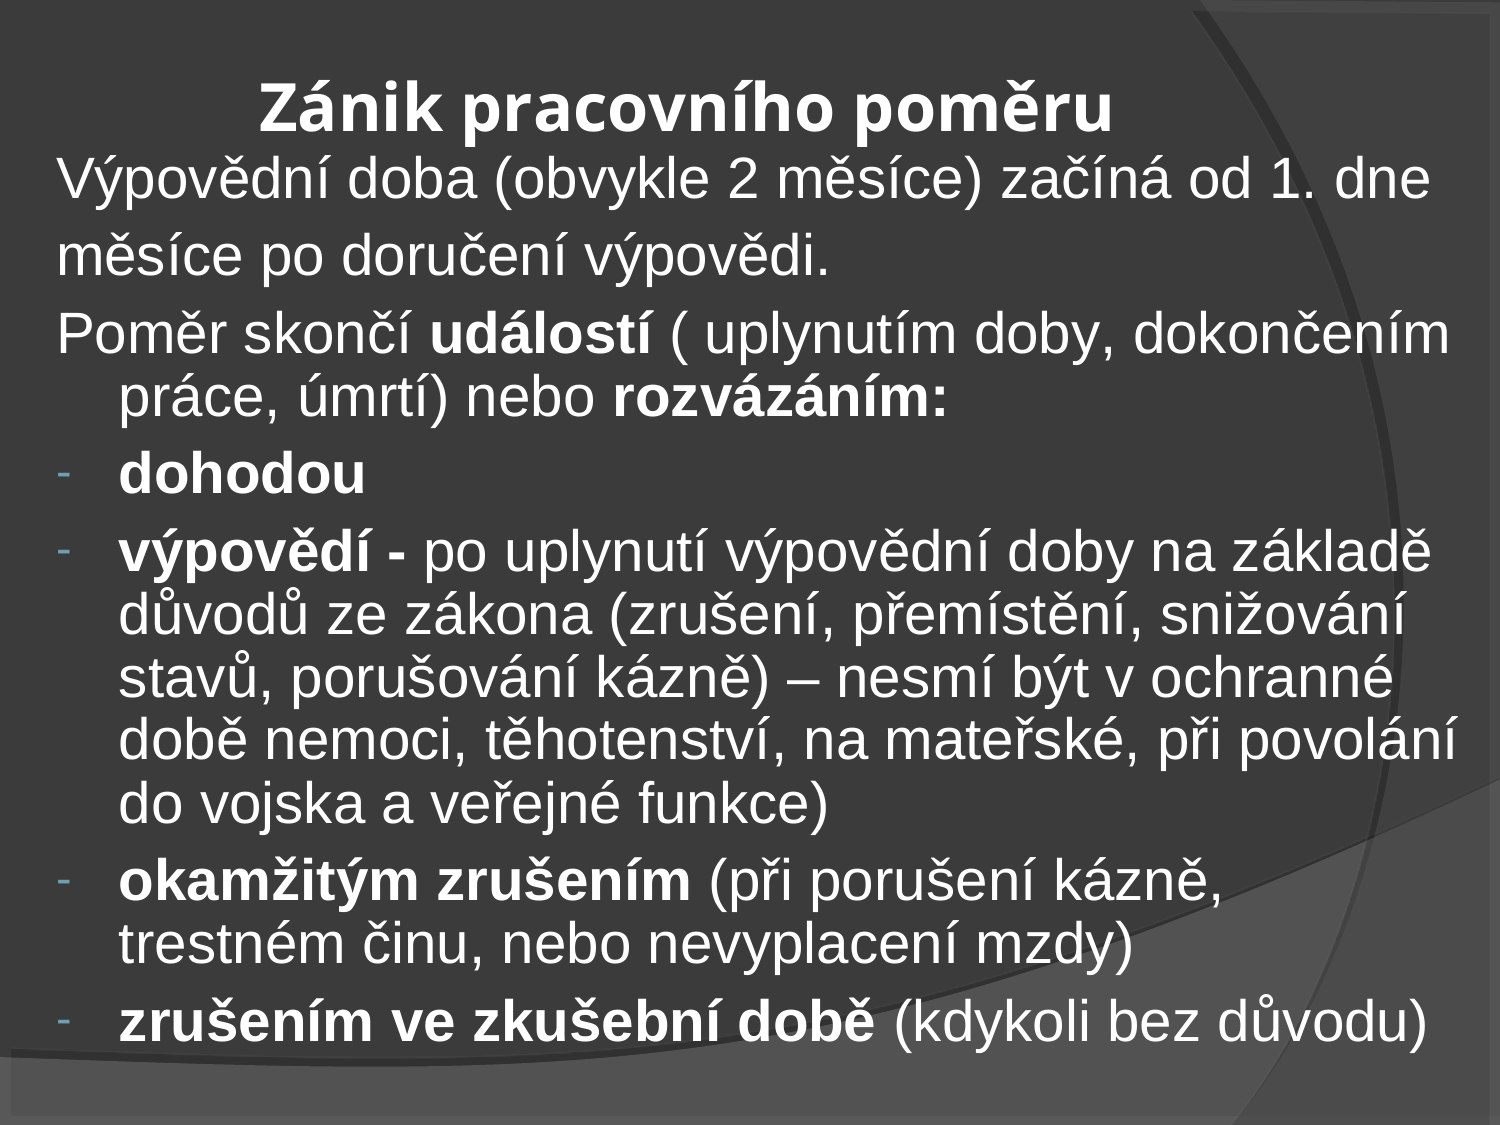

# Zánik pracovního poměru
Výpovědní doba (obvykle 2 měsíce) začíná od 1. dne
měsíce po doručení výpovědi.
Poměr skončí událostí ( uplynutím doby, dokončením práce, úmrtí) nebo rozvázáním:
dohodou
výpovědí - po uplynutí výpovědní doby na základě důvodů ze zákona (zrušení, přemístění, snižování stavů, porušování kázně) – nesmí být v ochranné době nemoci, těhotenství, na mateřské, při povolání do vojska a veřejné funkce)
okamžitým zrušením (při porušení kázně, trestném činu, nebo nevyplacení mzdy)
zrušením ve zkušební době (kdykoli bez důvodu)